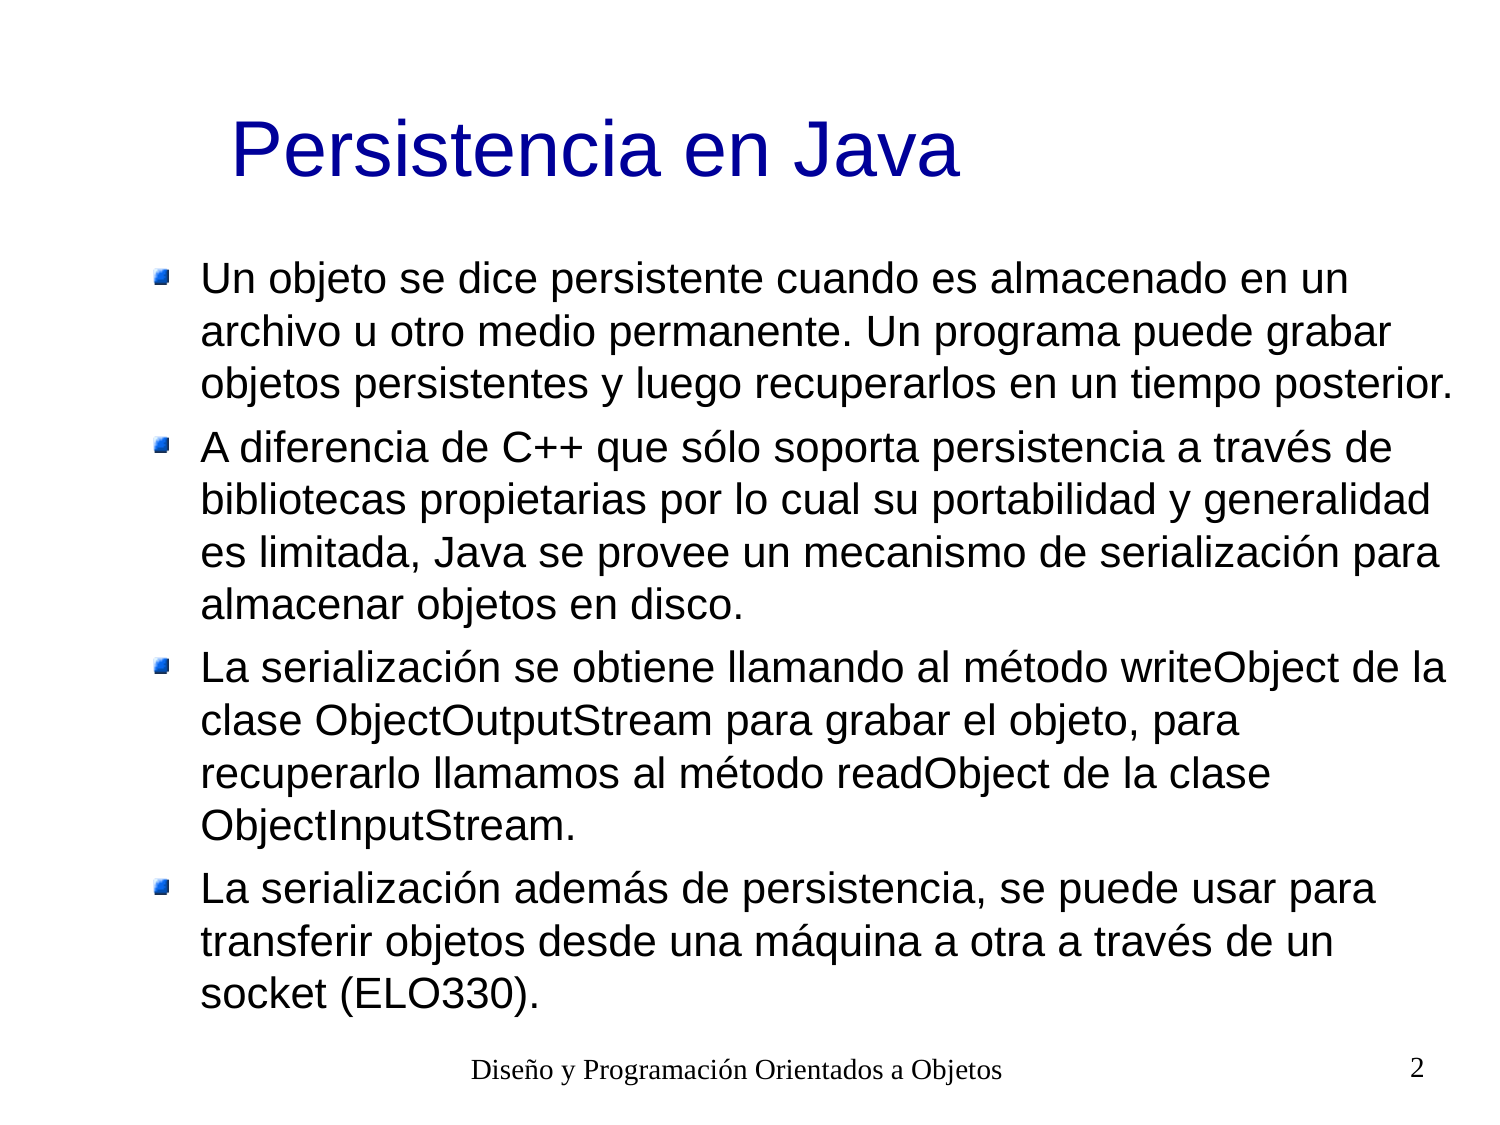

# Persistencia en Java
Un objeto se dice persistente cuando es almacenado en un archivo u otro medio permanente. Un programa puede grabar objetos persistentes y luego recuperarlos en un tiempo posterior.
A diferencia de C++ que sólo soporta persistencia a través de bibliotecas propietarias por lo cual su portabilidad y generalidad es limitada, Java se provee un mecanismo de serialización para almacenar objetos en disco.
La serialización se obtiene llamando al método writeObject de la clase ObjectOutputStream para grabar el objeto, para recuperarlo llamamos al método readObject de la clase ObjectInputStream.
La serialización además de persistencia, se puede usar para transferir objetos desde una máquina a otra a través de un socket (ELO330).
2